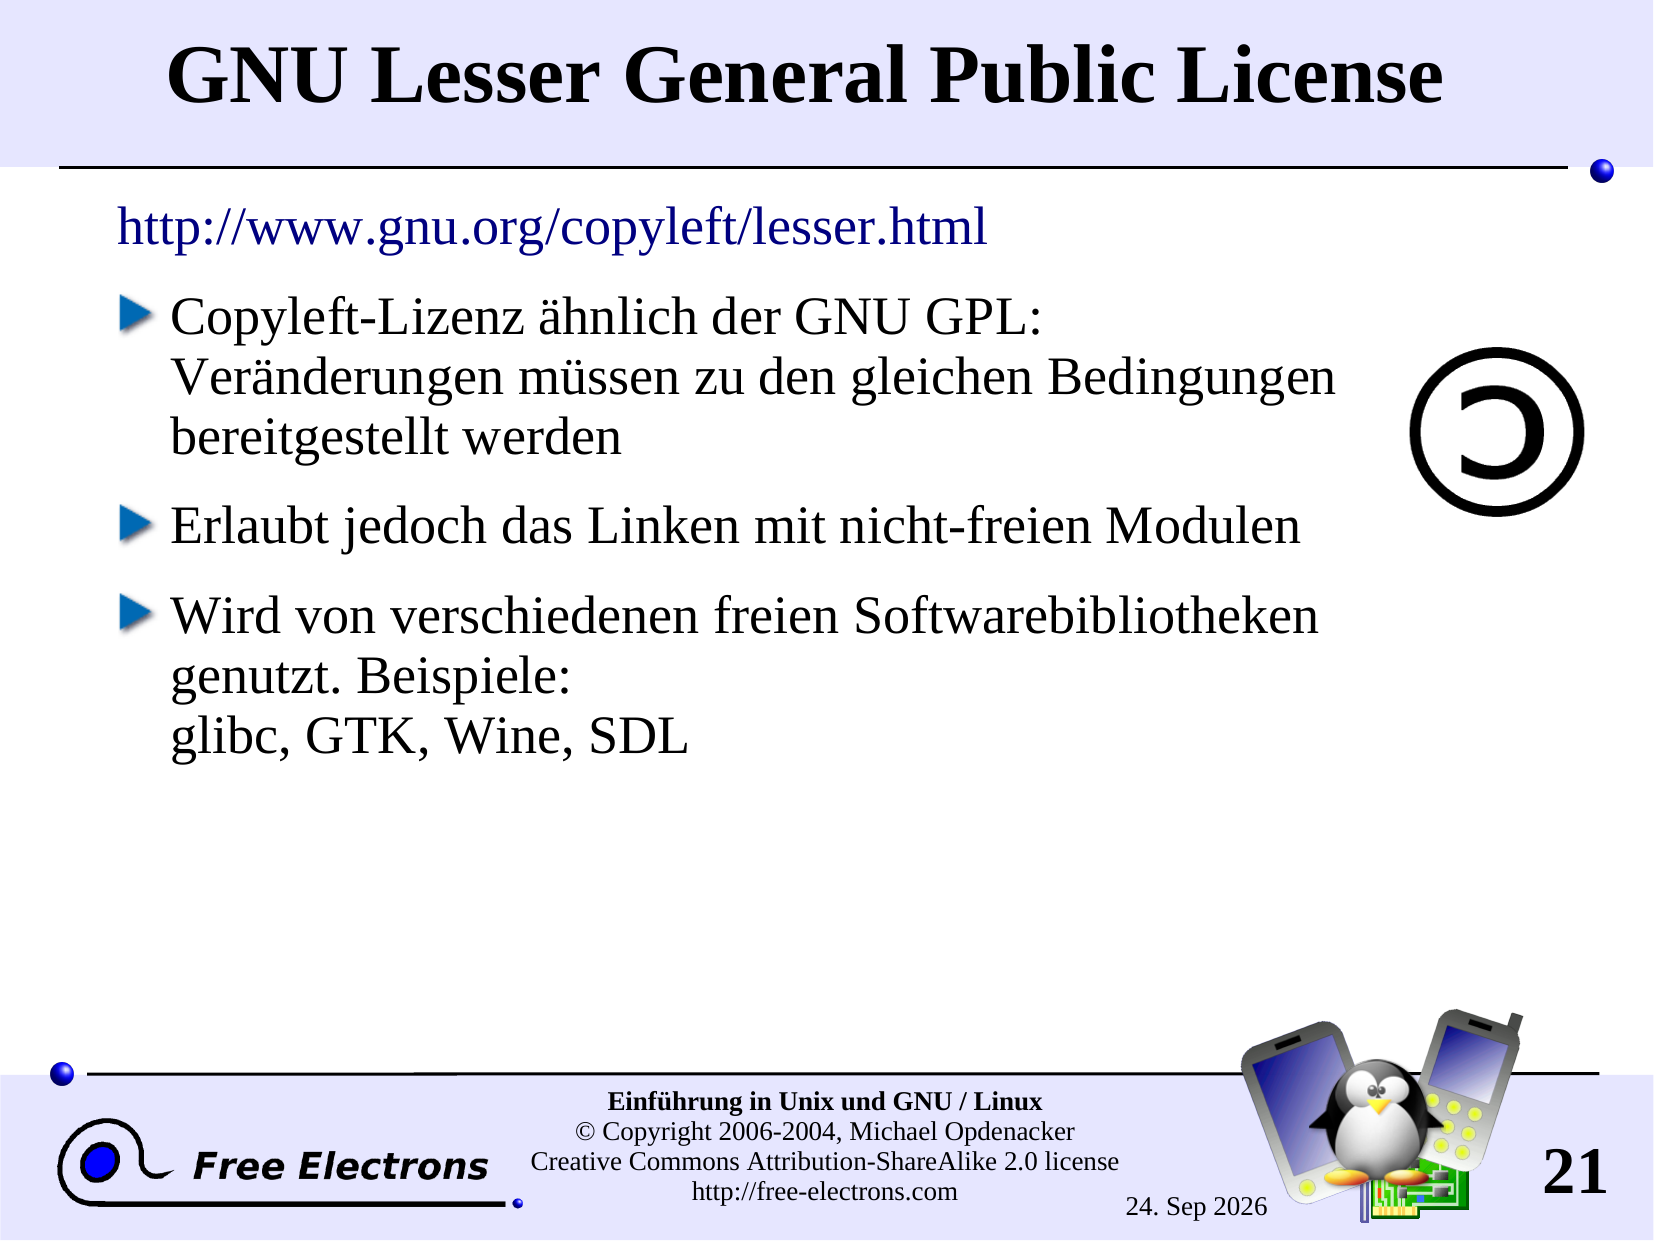

# GNU Lesser General Public License
http://www.gnu.org/copyleft/lesser.html
Copyleft-Lizenz ähnlich der GNU GPL:
Veränderungen müssen zu den gleichen Bedingungen bereitgestellt werden
Erlaubt jedoch das Linken mit nicht-freien Modulen
Wird von verschiedenen freien Softwarebibliotheken genutzt. Beispiele:
glibc, GTK, Wine, SDL